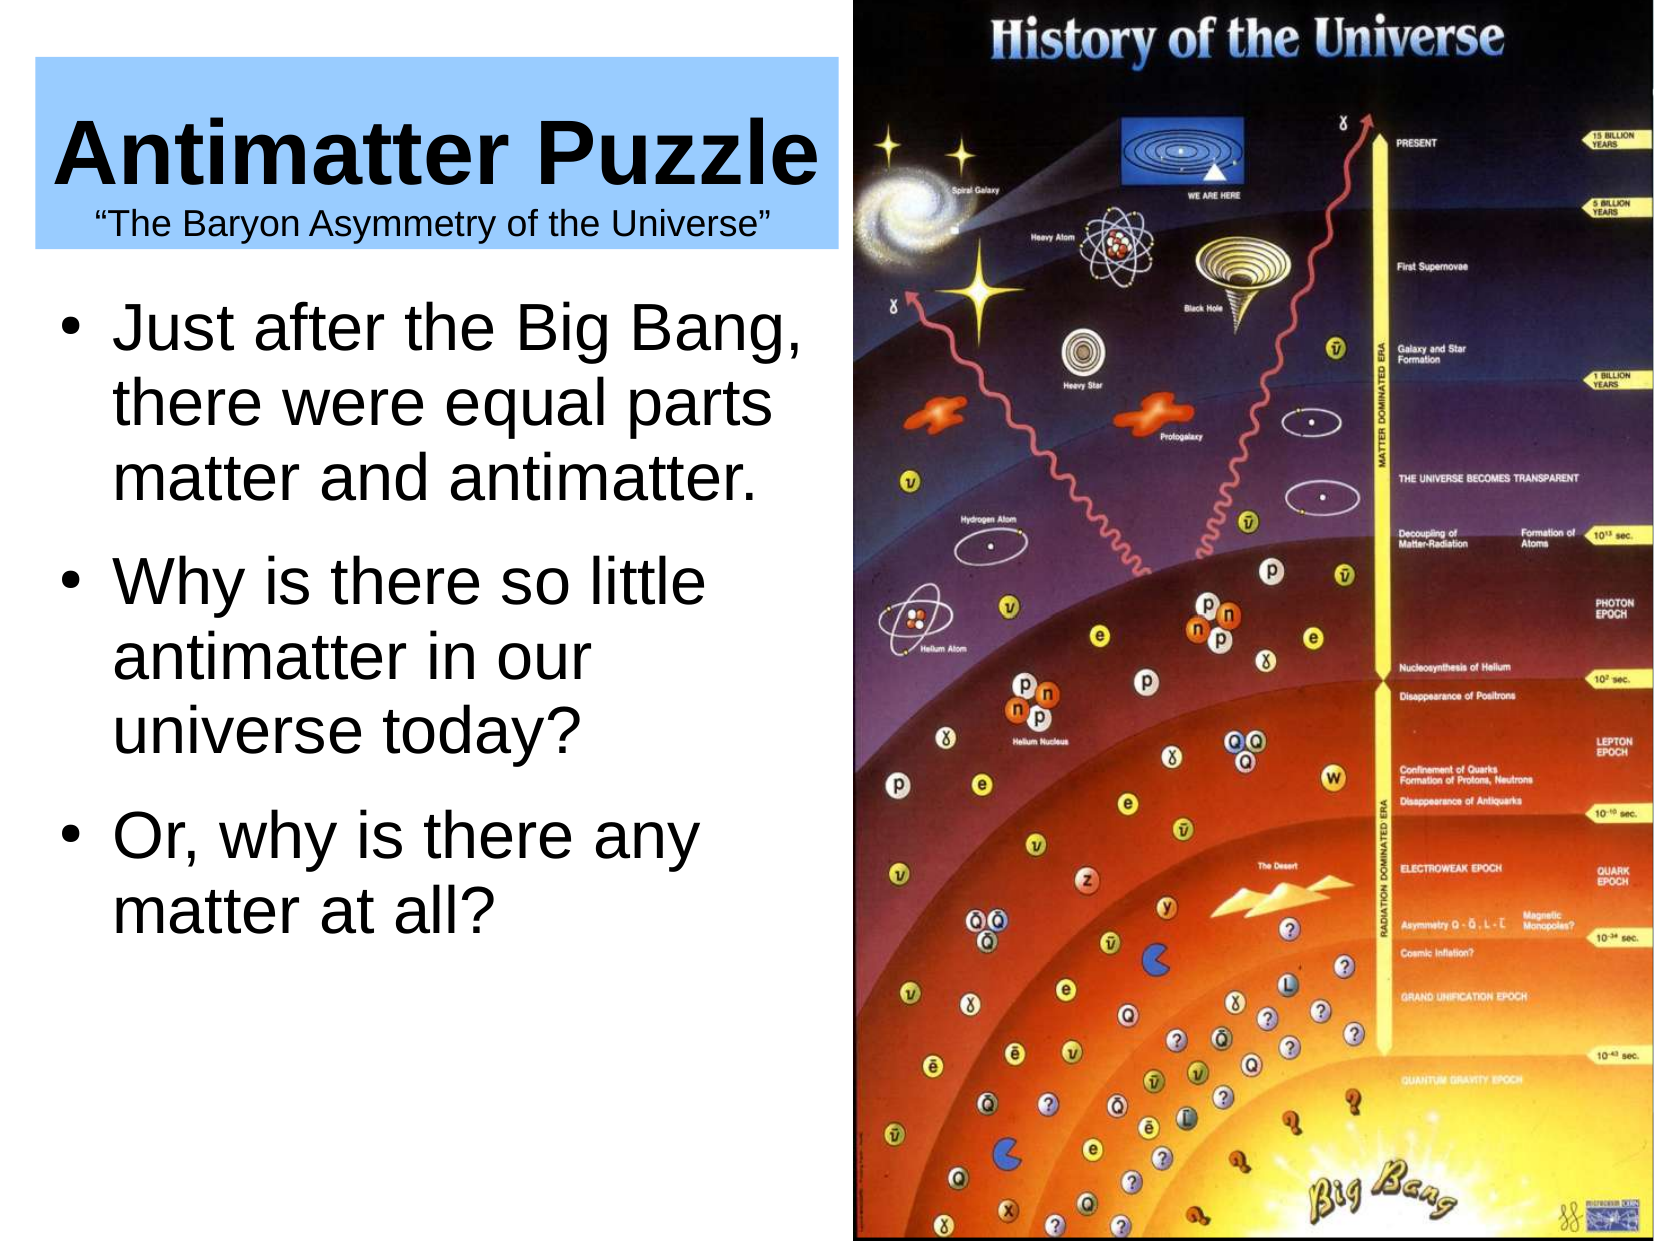

# Antimatter Puzzle
“The Baryon Asymmetry of the Universe”
Just after the Big Bang, there were equal parts matter and antimatter.
Why is there so little antimatter in our universe today?
Or, why is there any matter at all?